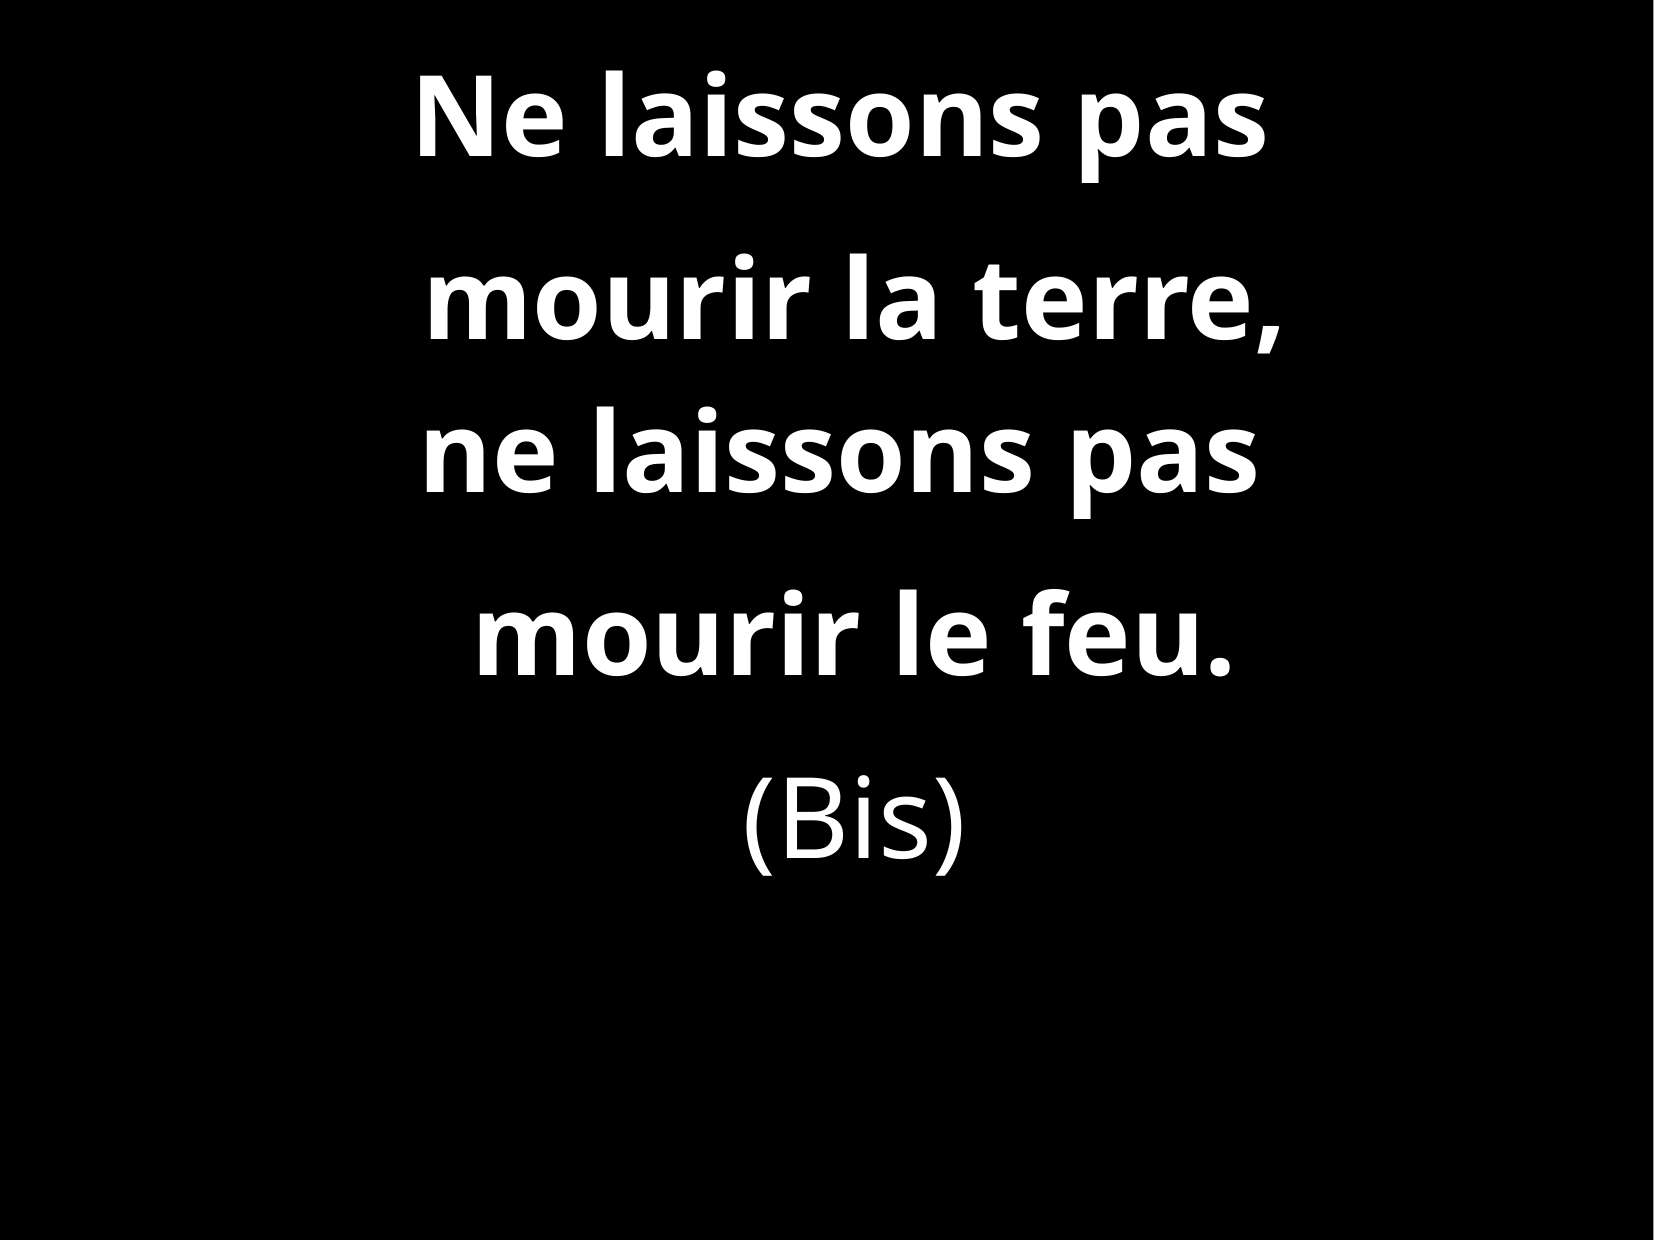

Ne laissons pas
mourir la terre,
ne laissons pas
mourir le feu.
(Bis)